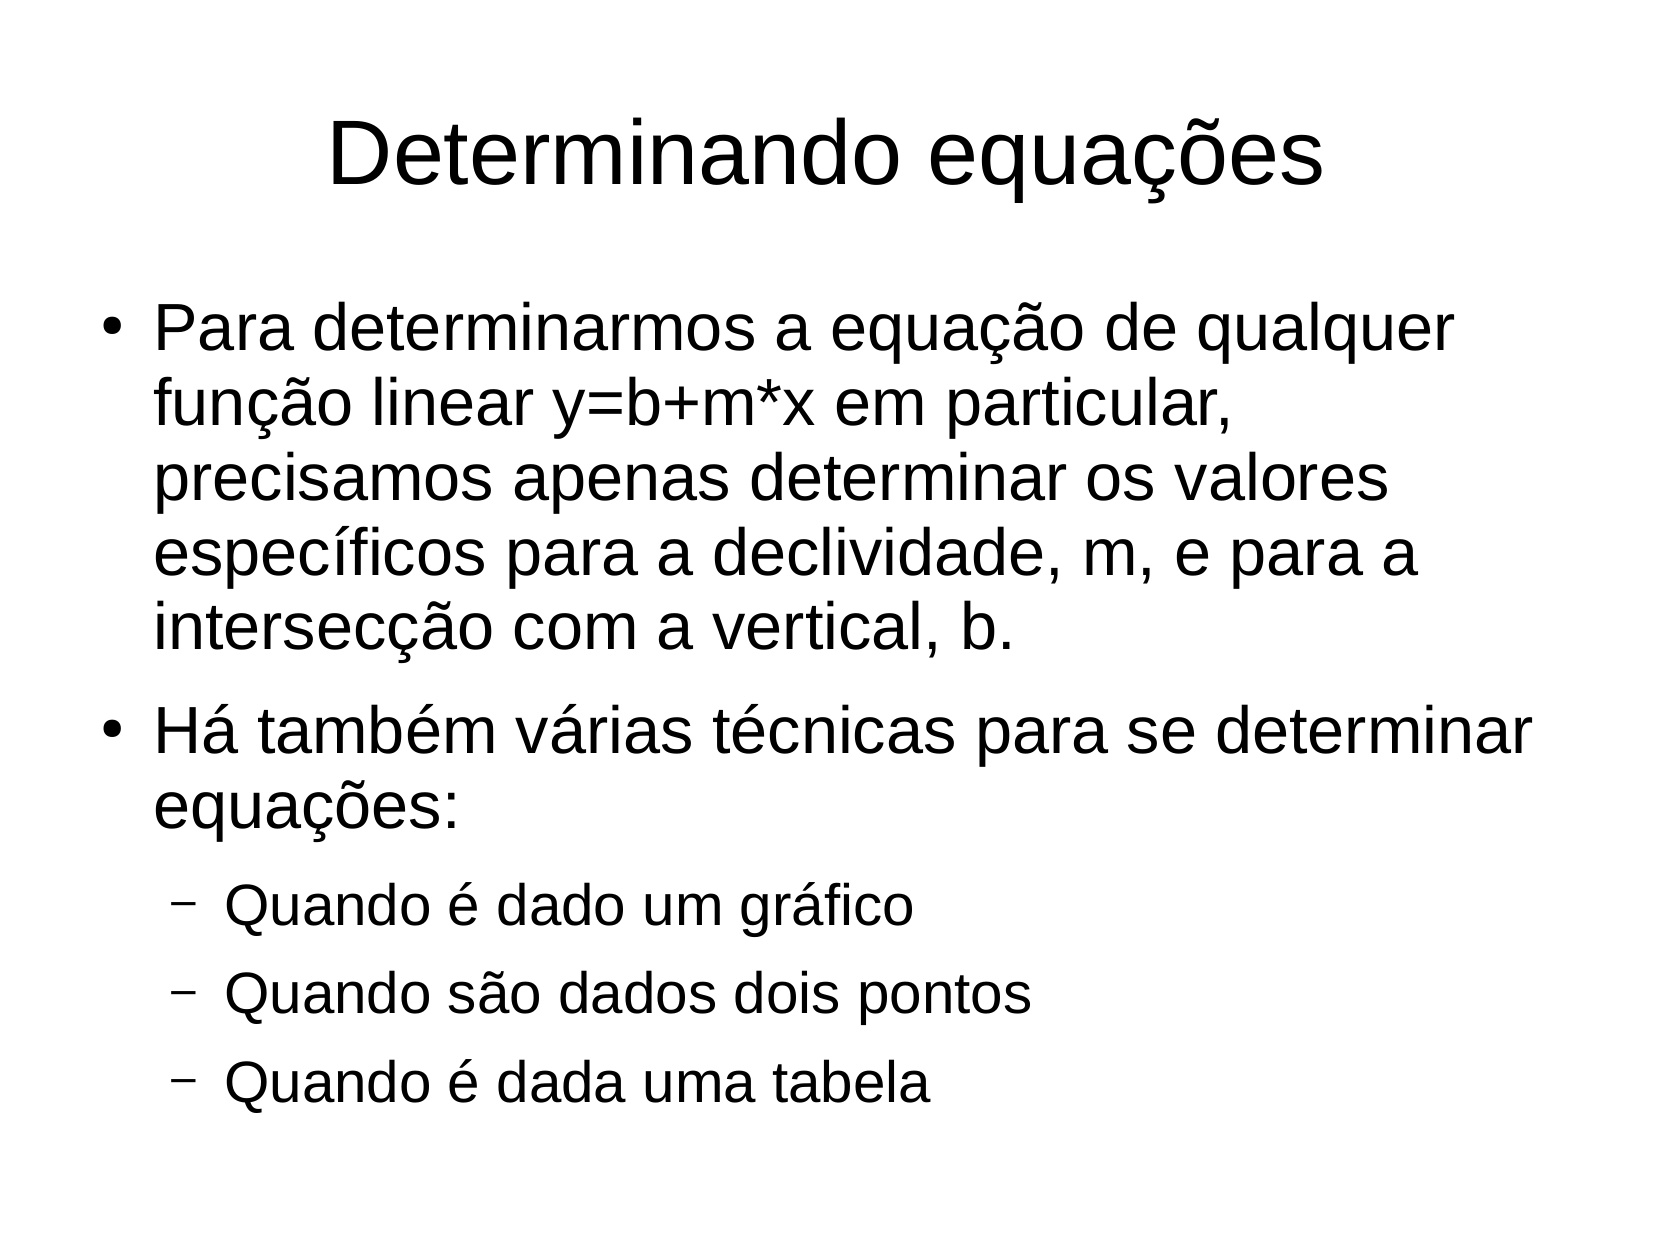

# Determinando equações
Para determinarmos a equação de qualquer função linear y=b+m*x em particular, precisamos apenas determinar os valores específicos para a declividade, m, e para a intersecção com a vertical, b.
Há também várias técnicas para se determinar equações:
Quando é dado um gráfico
Quando são dados dois pontos
Quando é dada uma tabela